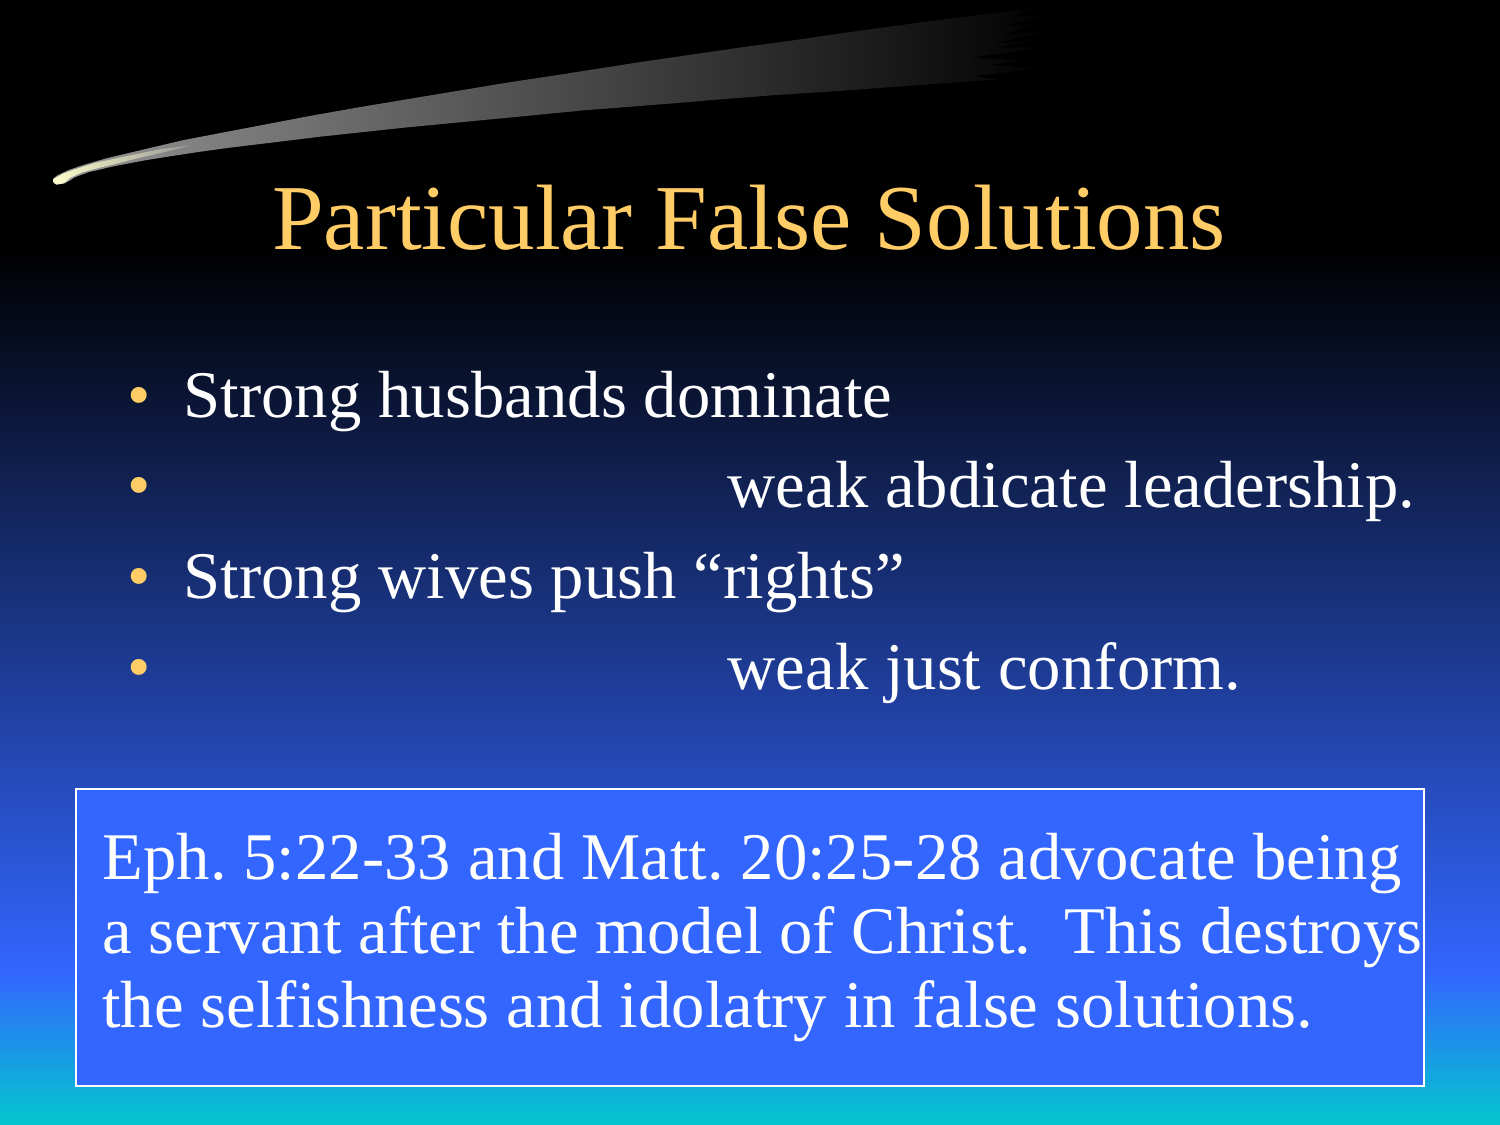

# Particular False Solutions
Strong husbands dominate
 				weak abdicate leadership.
Strong wives push “rights”
 				weak just conform.
Eph. 5:22-33 and Matt. 20:25-28 advocate being a servant after the model of Christ. This destroys the selfishness and idolatry in false solutions.